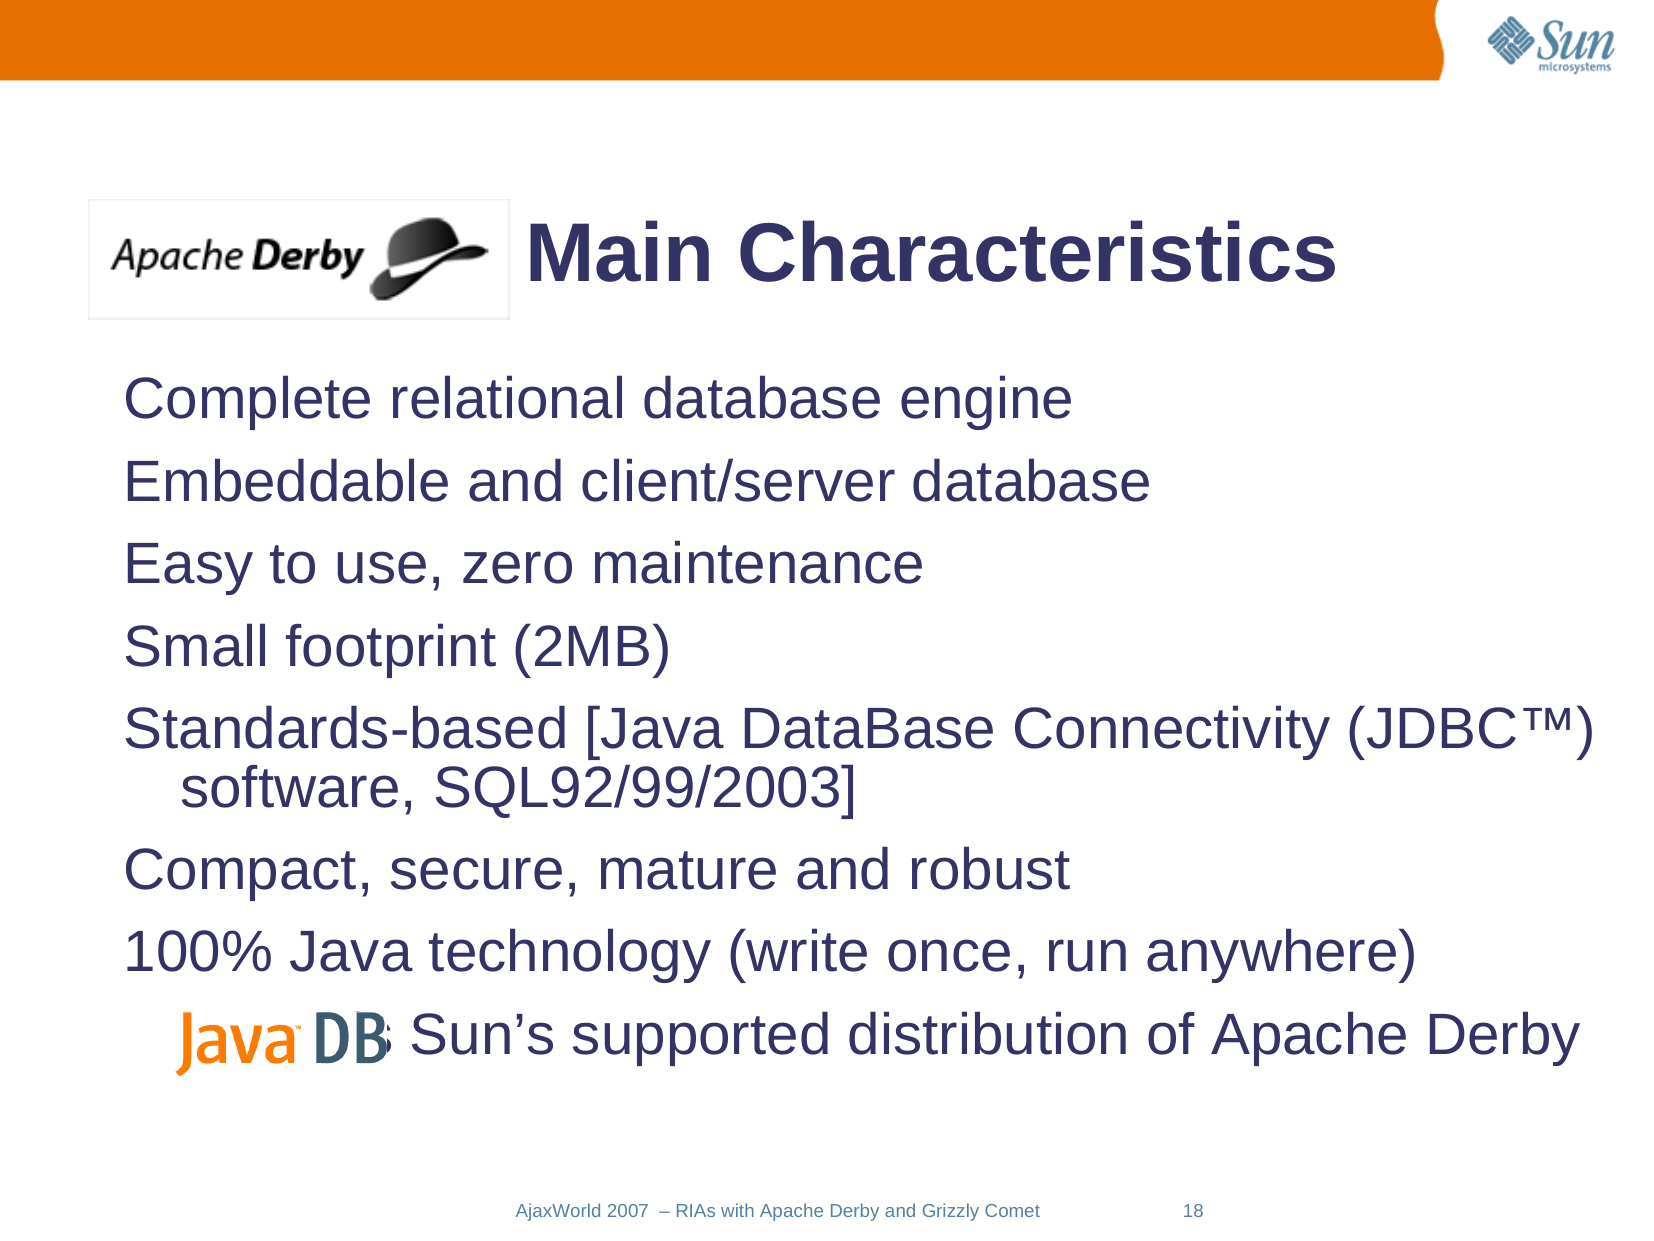

# Main Characteristics
Complete relational database engine
Embeddable and client/server database
Easy to use, zero maintenance
Small footprint (2MB)
Standards-based [Java DataBase Connectivity (JDBC™) software, SQL92/99/2003]
Compact, secure, mature and robust
100% Java technology (write once, run anywhere)
 is Sun’s supported distribution of Apache Derby